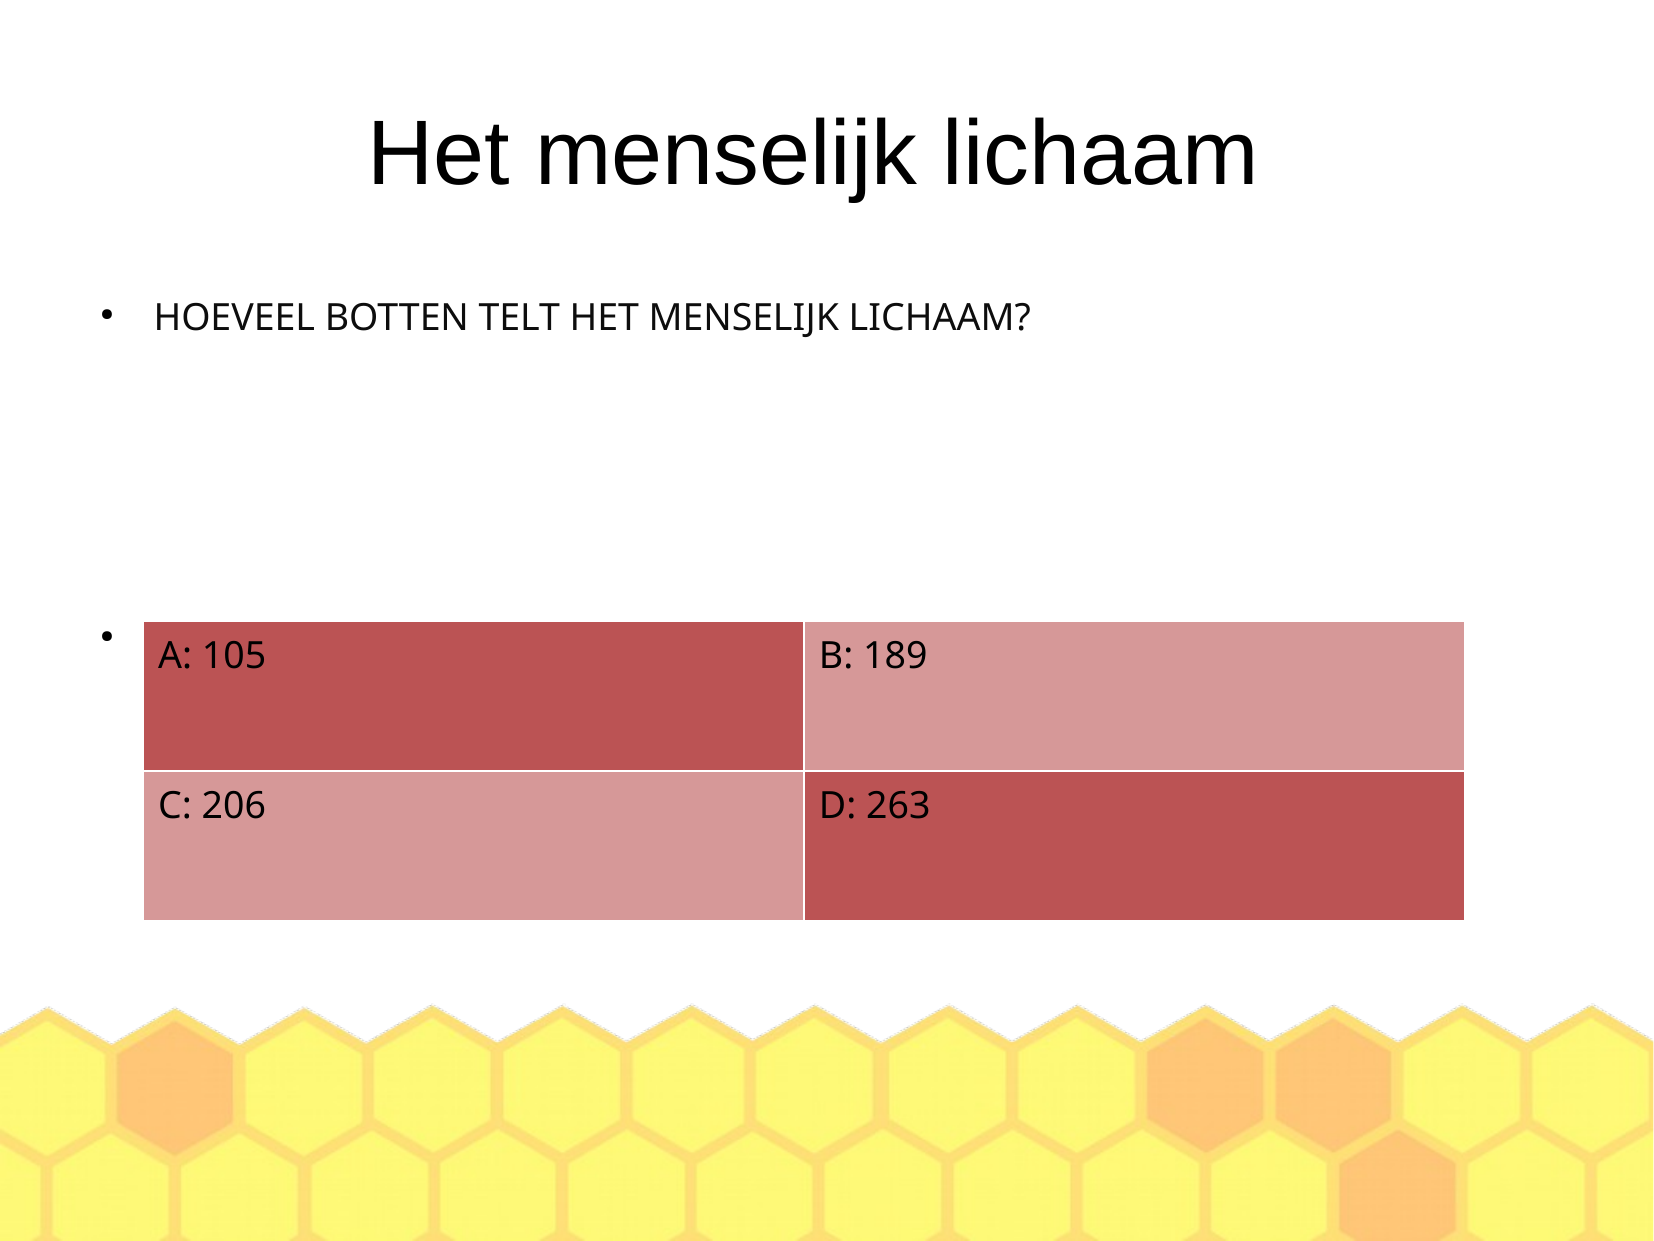

# Het menselijk lichaam
Hoeveel botten telt het menselijk lichaam?
| A: 105 | B: 189 |
| --- | --- |
| C: 206 | D: 263 |